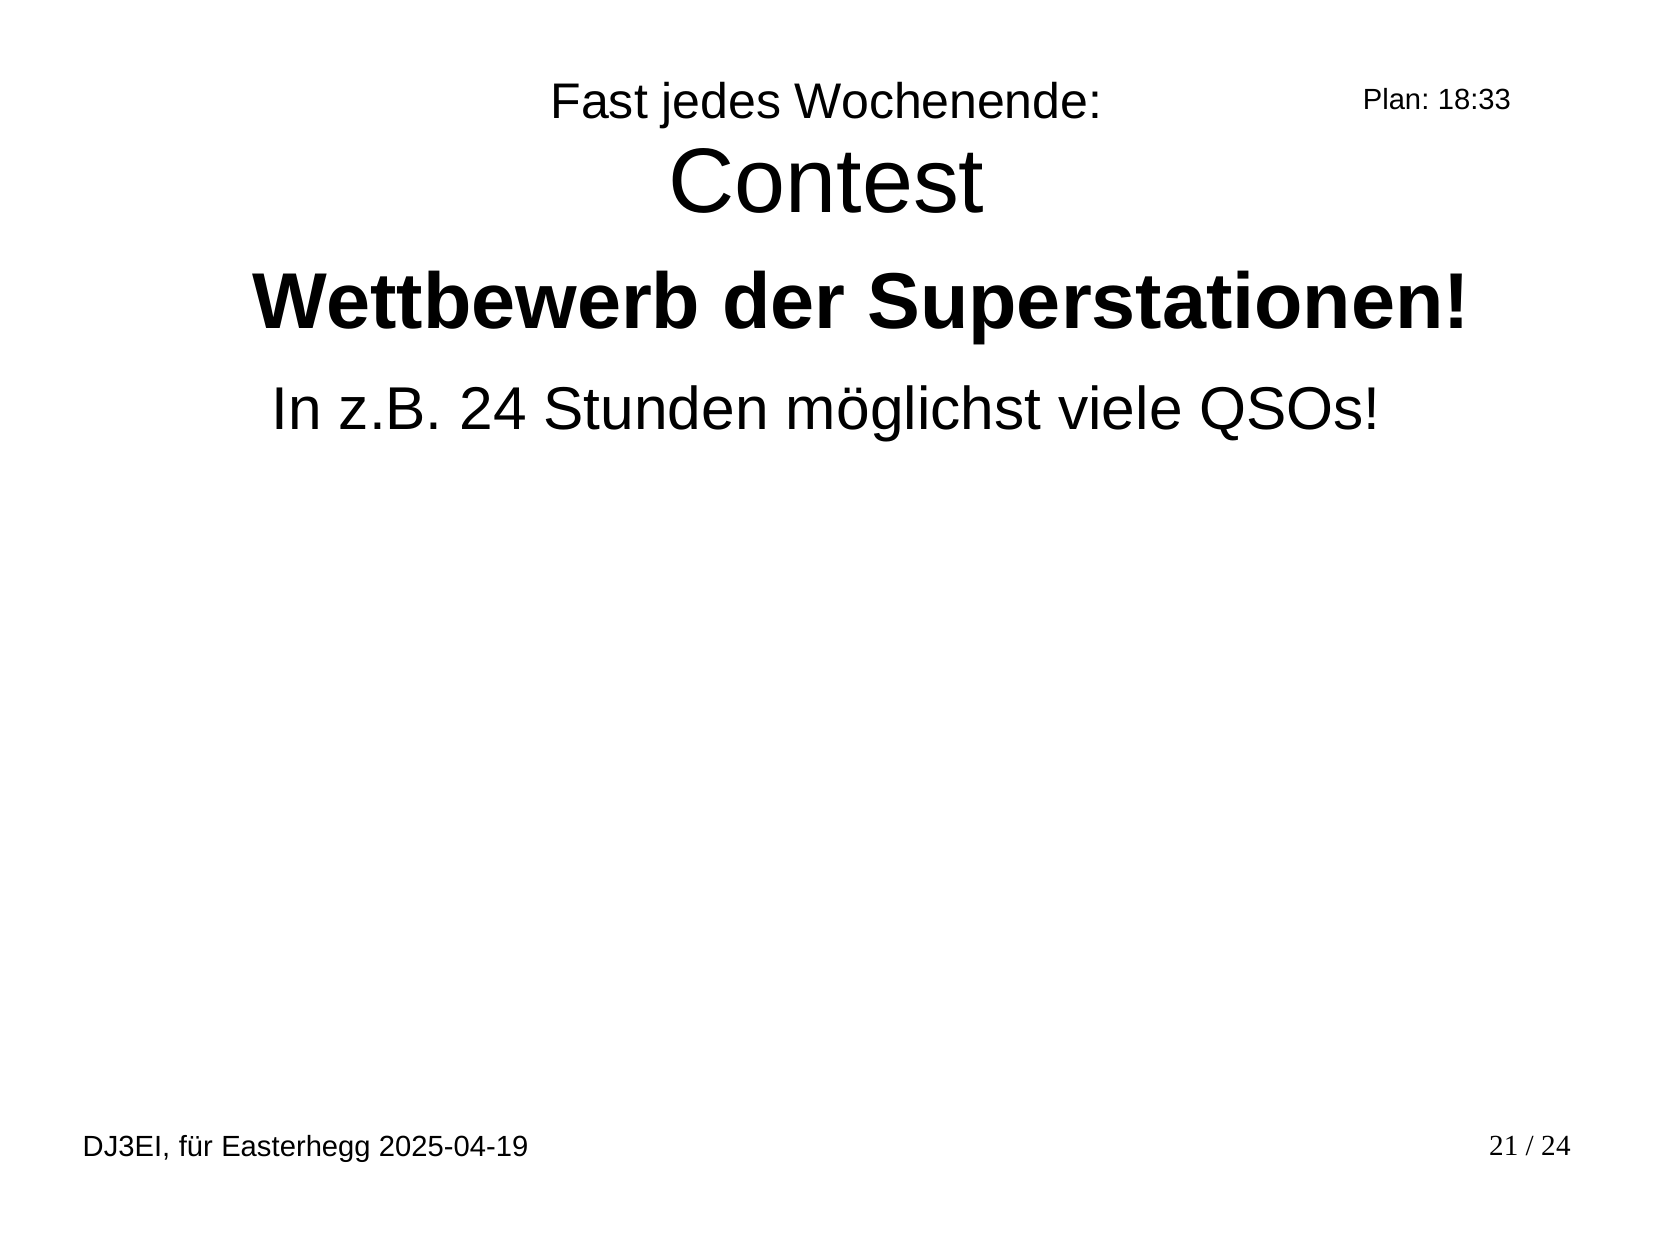

# Fast jedes Wochenende: Contest
Plan: 18:33
Wettbewerb der Superstationen!
In z.B. 24 Stunden möglichst viele QSOs!
21